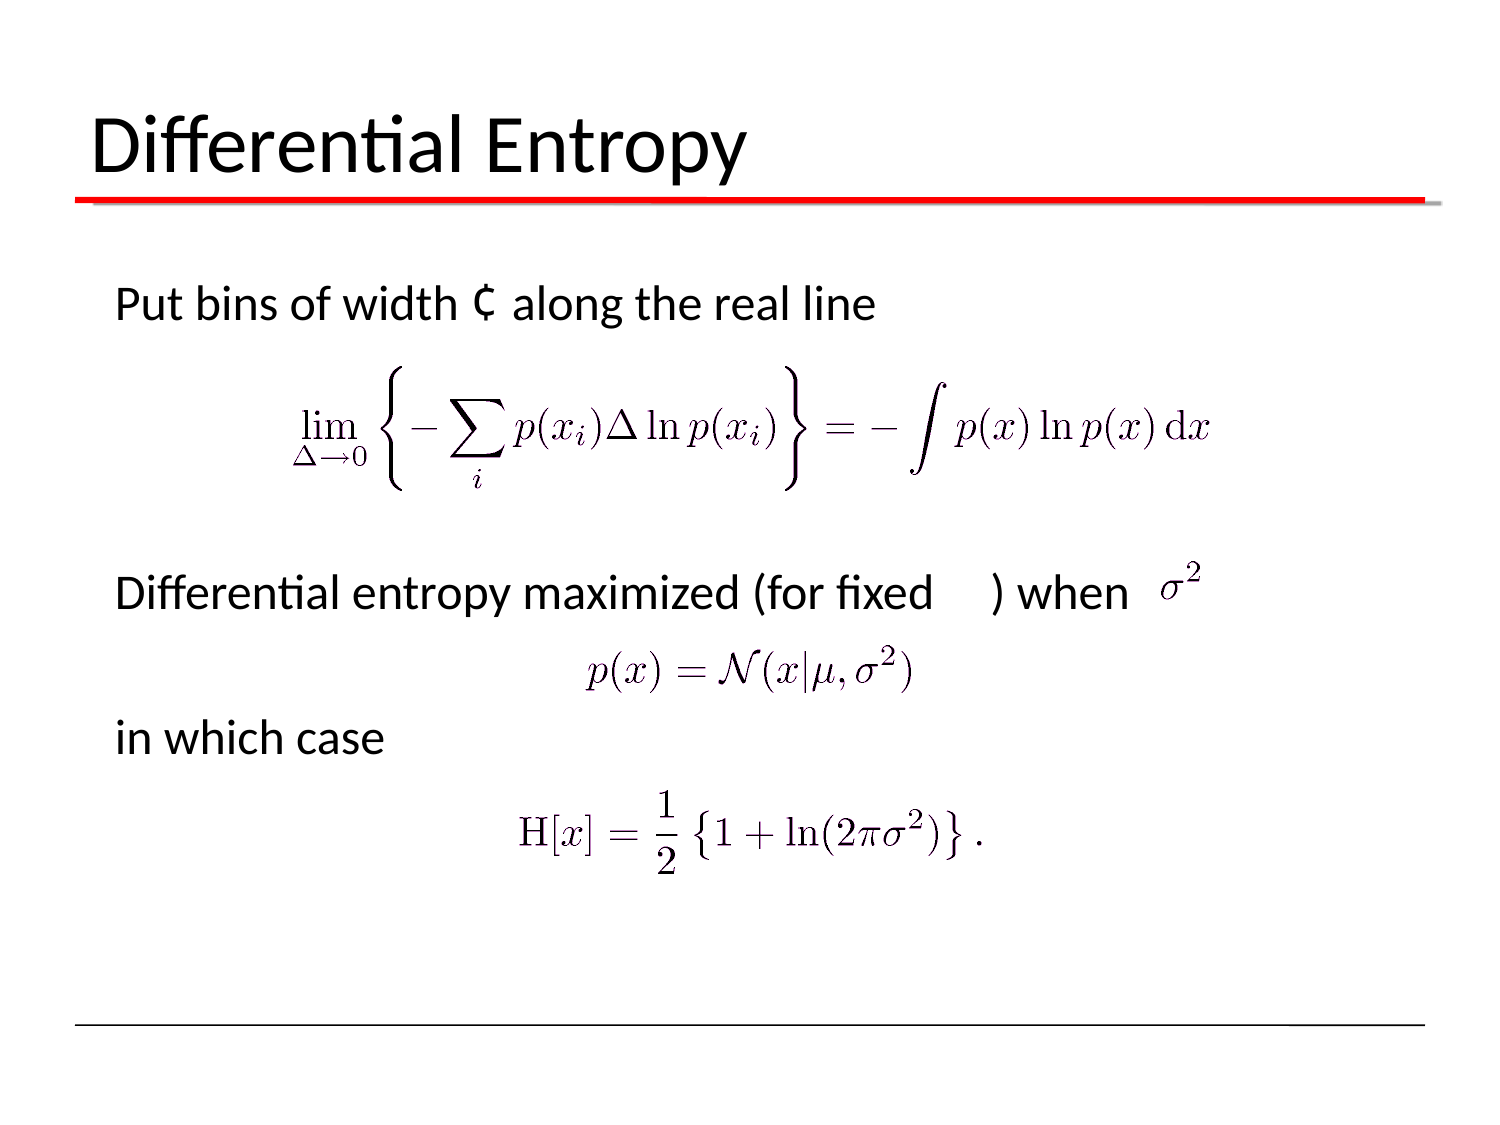

# Differential Entropy
Put bins of width ¢ along the real line
Differential entropy maximized (for fixed ) when
in which case